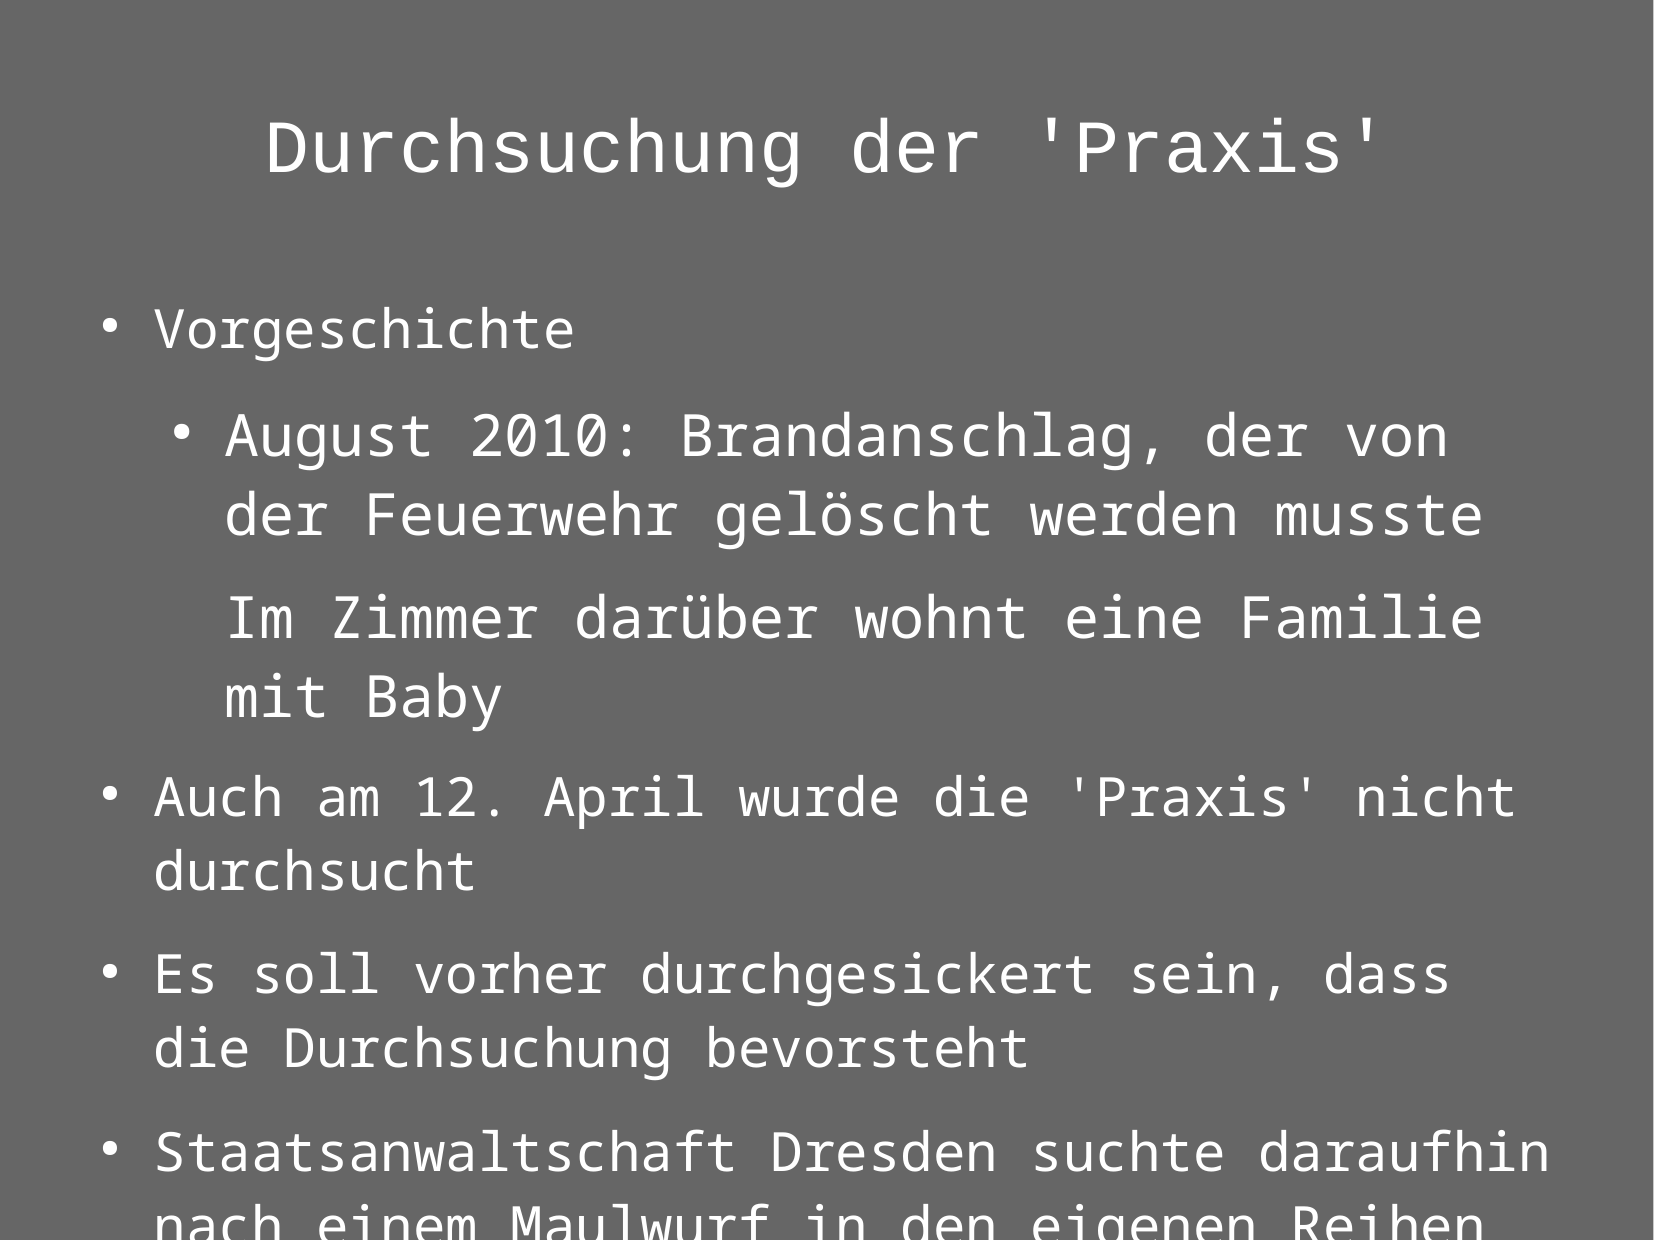

# Durchsuchung der 'Praxis'
Vorgeschichte
August 2010: Brandanschlag, der von der Feuerwehr gelöscht werden musste
Im Zimmer darüber wohnt eine Familie mit Baby
Auch am 12. April wurde die 'Praxis' nicht durchsucht
Es soll vorher durchgesickert sein, dass die Durchsuchung bevorsteht
Staatsanwaltschaft Dresden suchte daraufhin nach einem Maulwurf in den eigenen Reihen